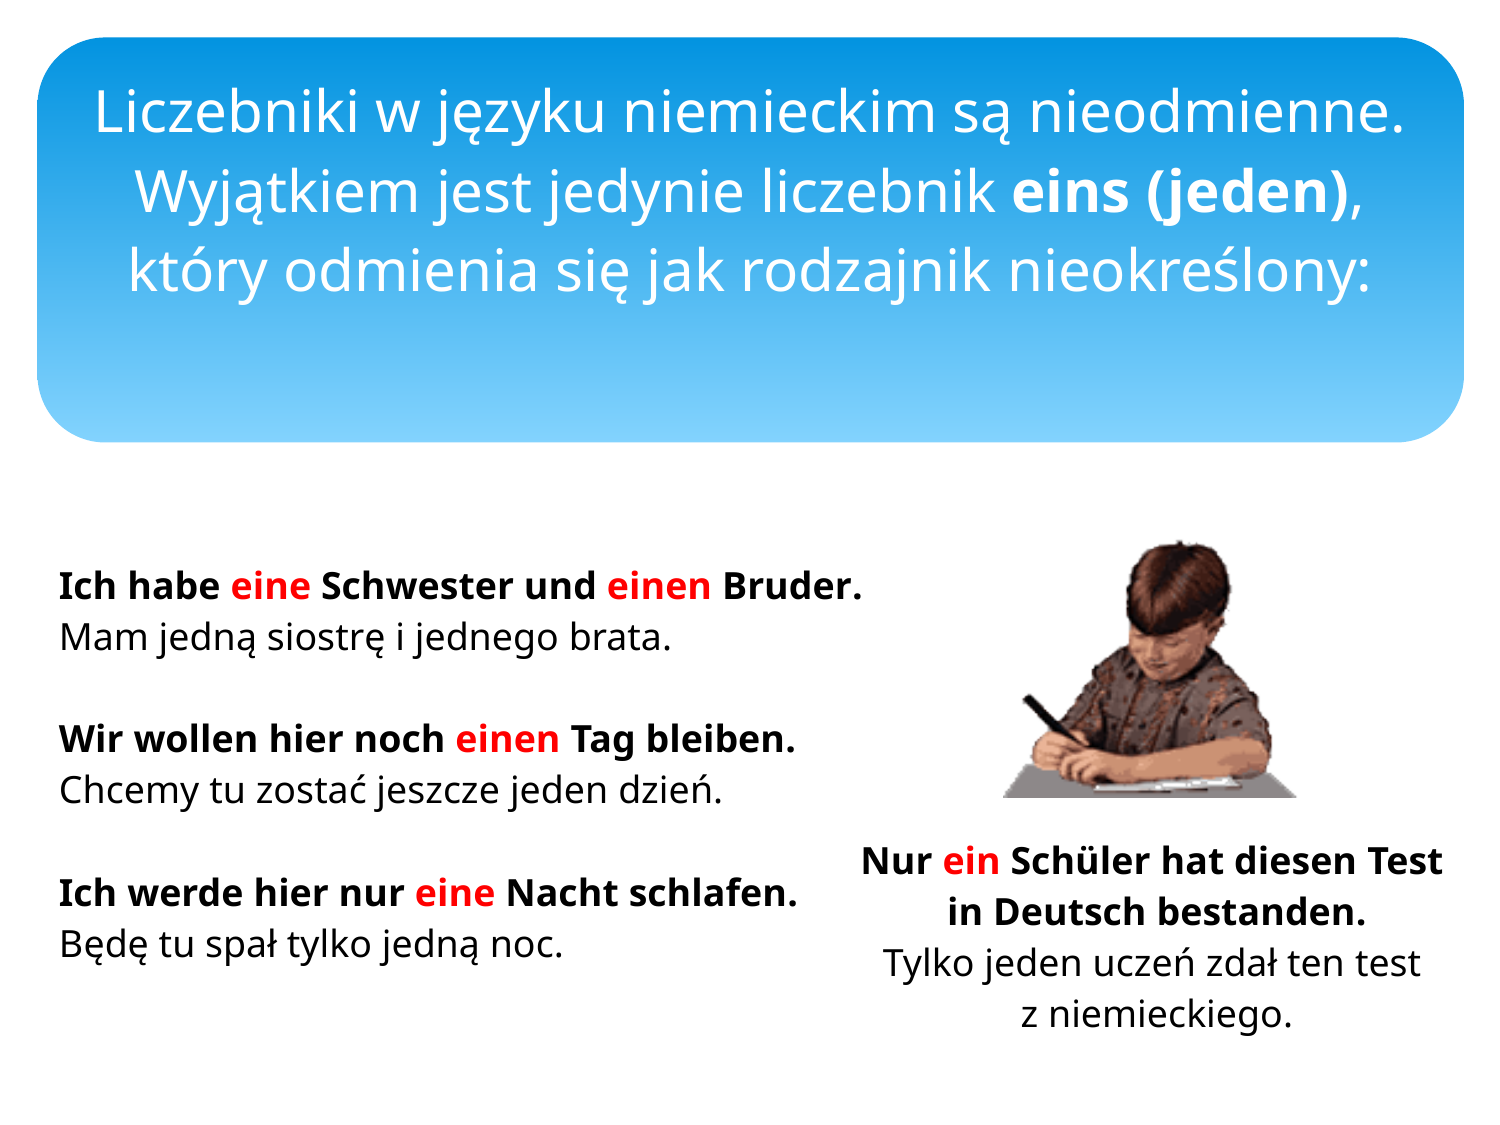

# Liczebniki w języku niemieckim są nieodmienne. Wyjątkiem jest jedynie liczebnik eins (jeden), który odmienia się jak rodzajnik nieokreślony:
| | |
| --- | --- |
| | |
| | |
| | |
| | |
Ich habe eine Schwester und einen Bruder.
Mam jedną siostrę i jednego brata.
Wir wollen hier noch einen Tag bleiben.
Chcemy tu zostać jeszcze jeden dzień.
Ich werde hier nur eine Nacht schlafen.
Będę tu spał tylko jedną noc.
Nur ein Schüler hat diesen Test
 in Deutsch bestanden.
Tylko jeden uczeń zdał ten test
 z niemieckiego.